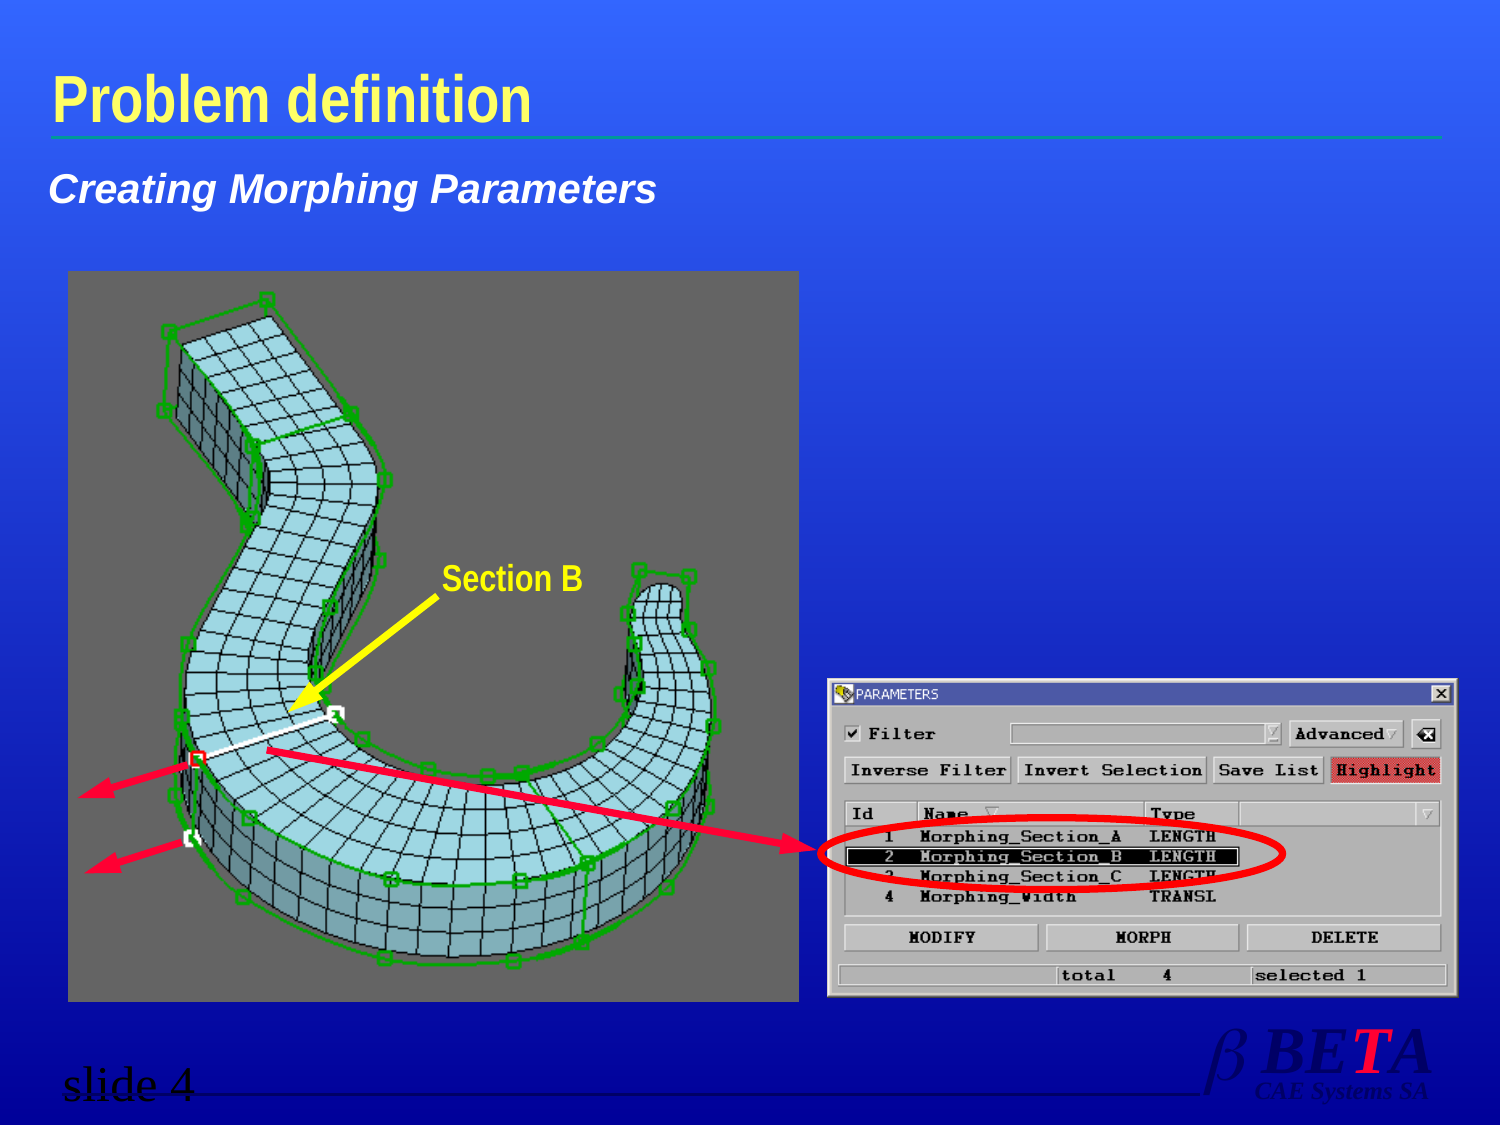

# Problem definition
Creating Morphing Parameters
Section B
4